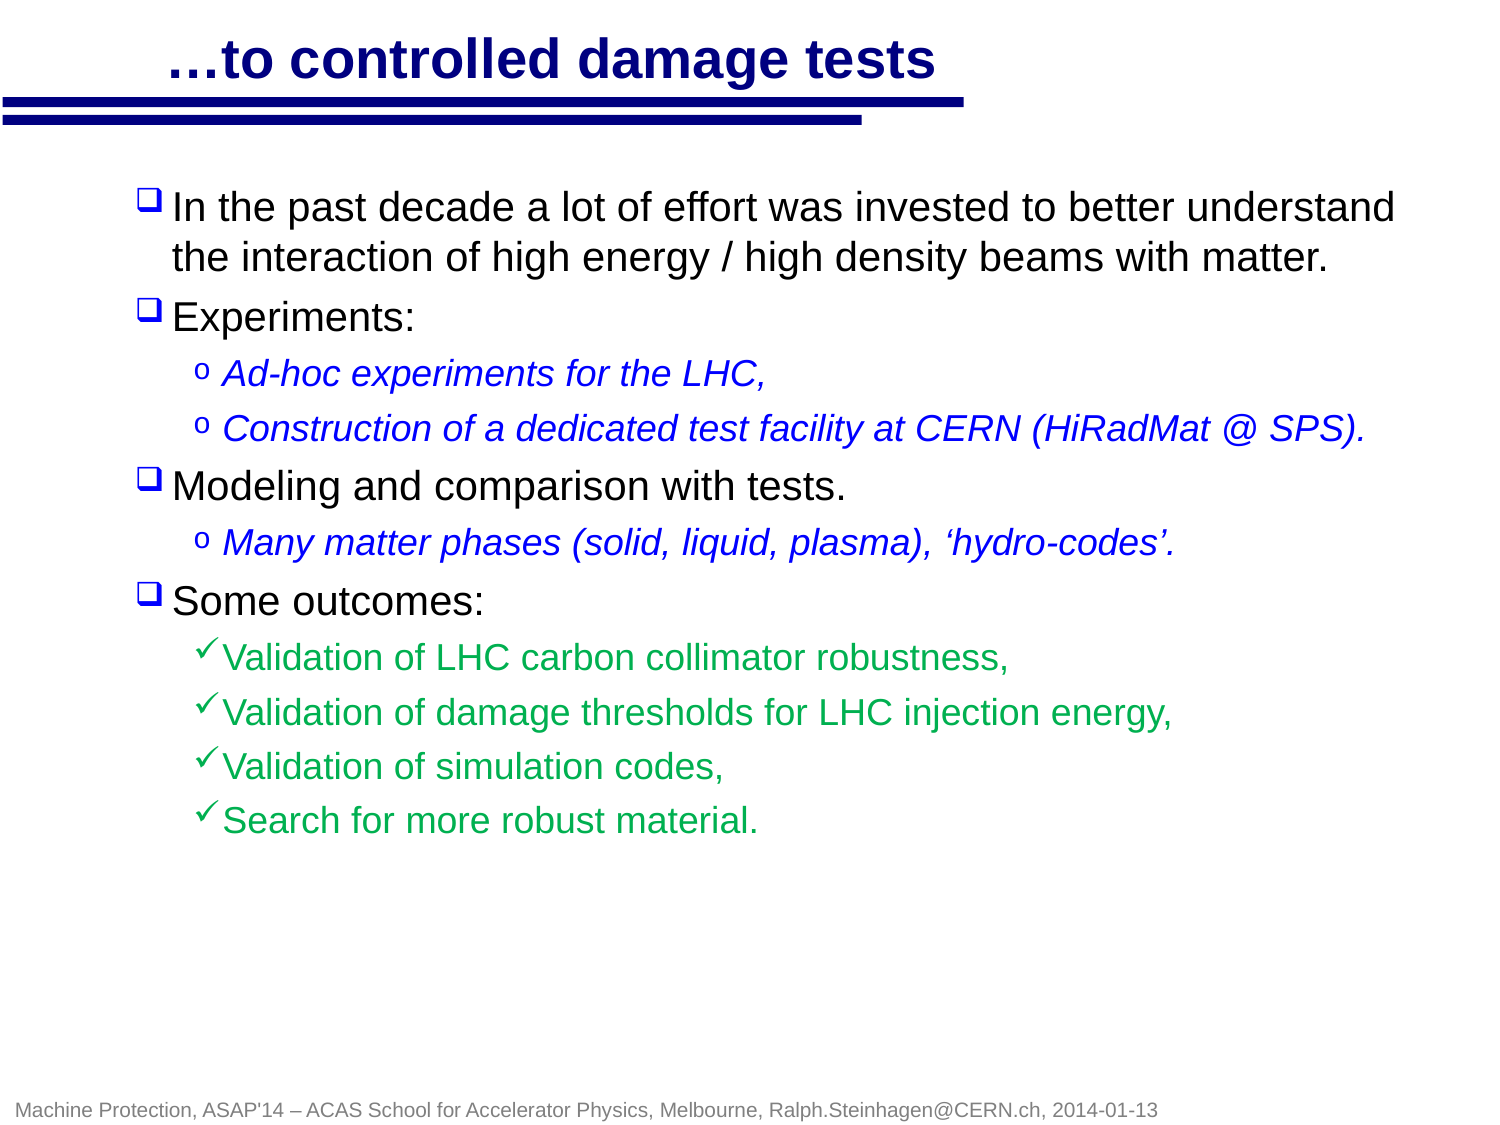

# …to controlled damage tests
In the past decade a lot of effort was invested to better understand the interaction of high energy / high density beams with matter.
Experiments:
Ad-hoc experiments for the LHC,
Construction of a dedicated test facility at CERN (HiRadMat @ SPS).
Modeling and comparison with tests.
Many matter phases (solid, liquid, plasma), ‘hydro-codes’.
Some outcomes:
Validation of LHC carbon collimator robustness,
Validation of damage thresholds for LHC injection energy,
Validation of simulation codes,
Search for more robust material.